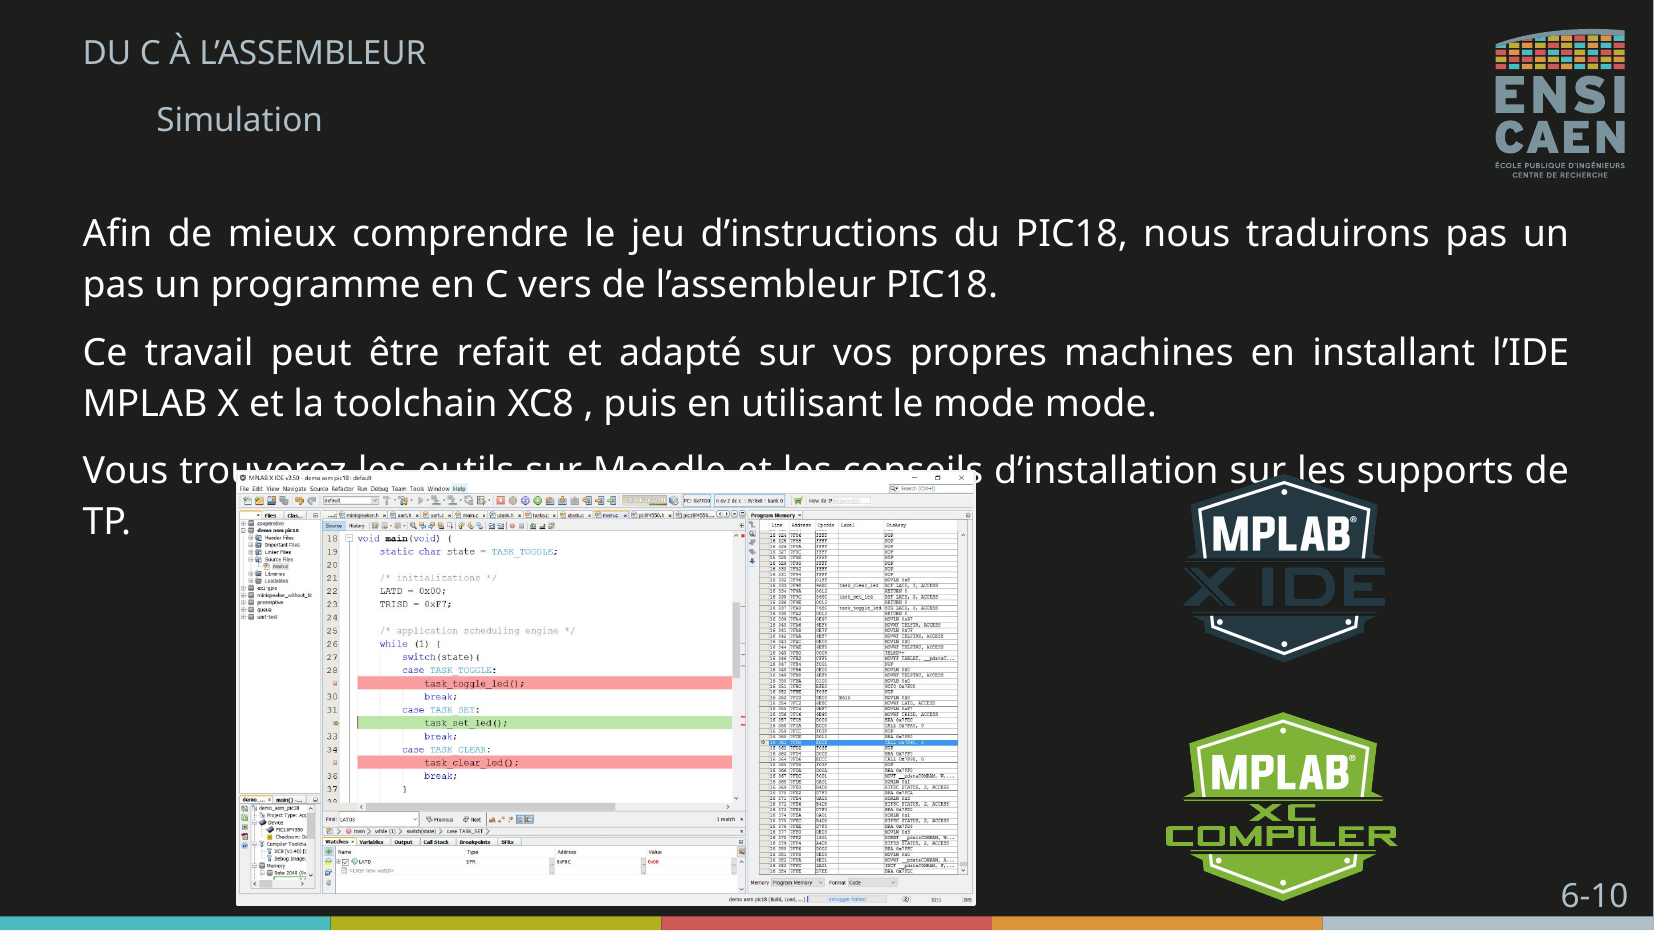

# DU C À L’ASSEMBLEUR Simulation
Afin de mieux comprendre le jeu d’instructions du PIC18, nous traduirons pas un pas un programme en C vers de l’assembleur PIC18.
Ce travail peut être refait et adapté sur vos propres machines en installant l’IDE MPLAB X et la toolchain XC8 , puis en utilisant le mode mode.
Vous trouverez les outils sur Moodle et les conseils d’installation sur les supports de TP.